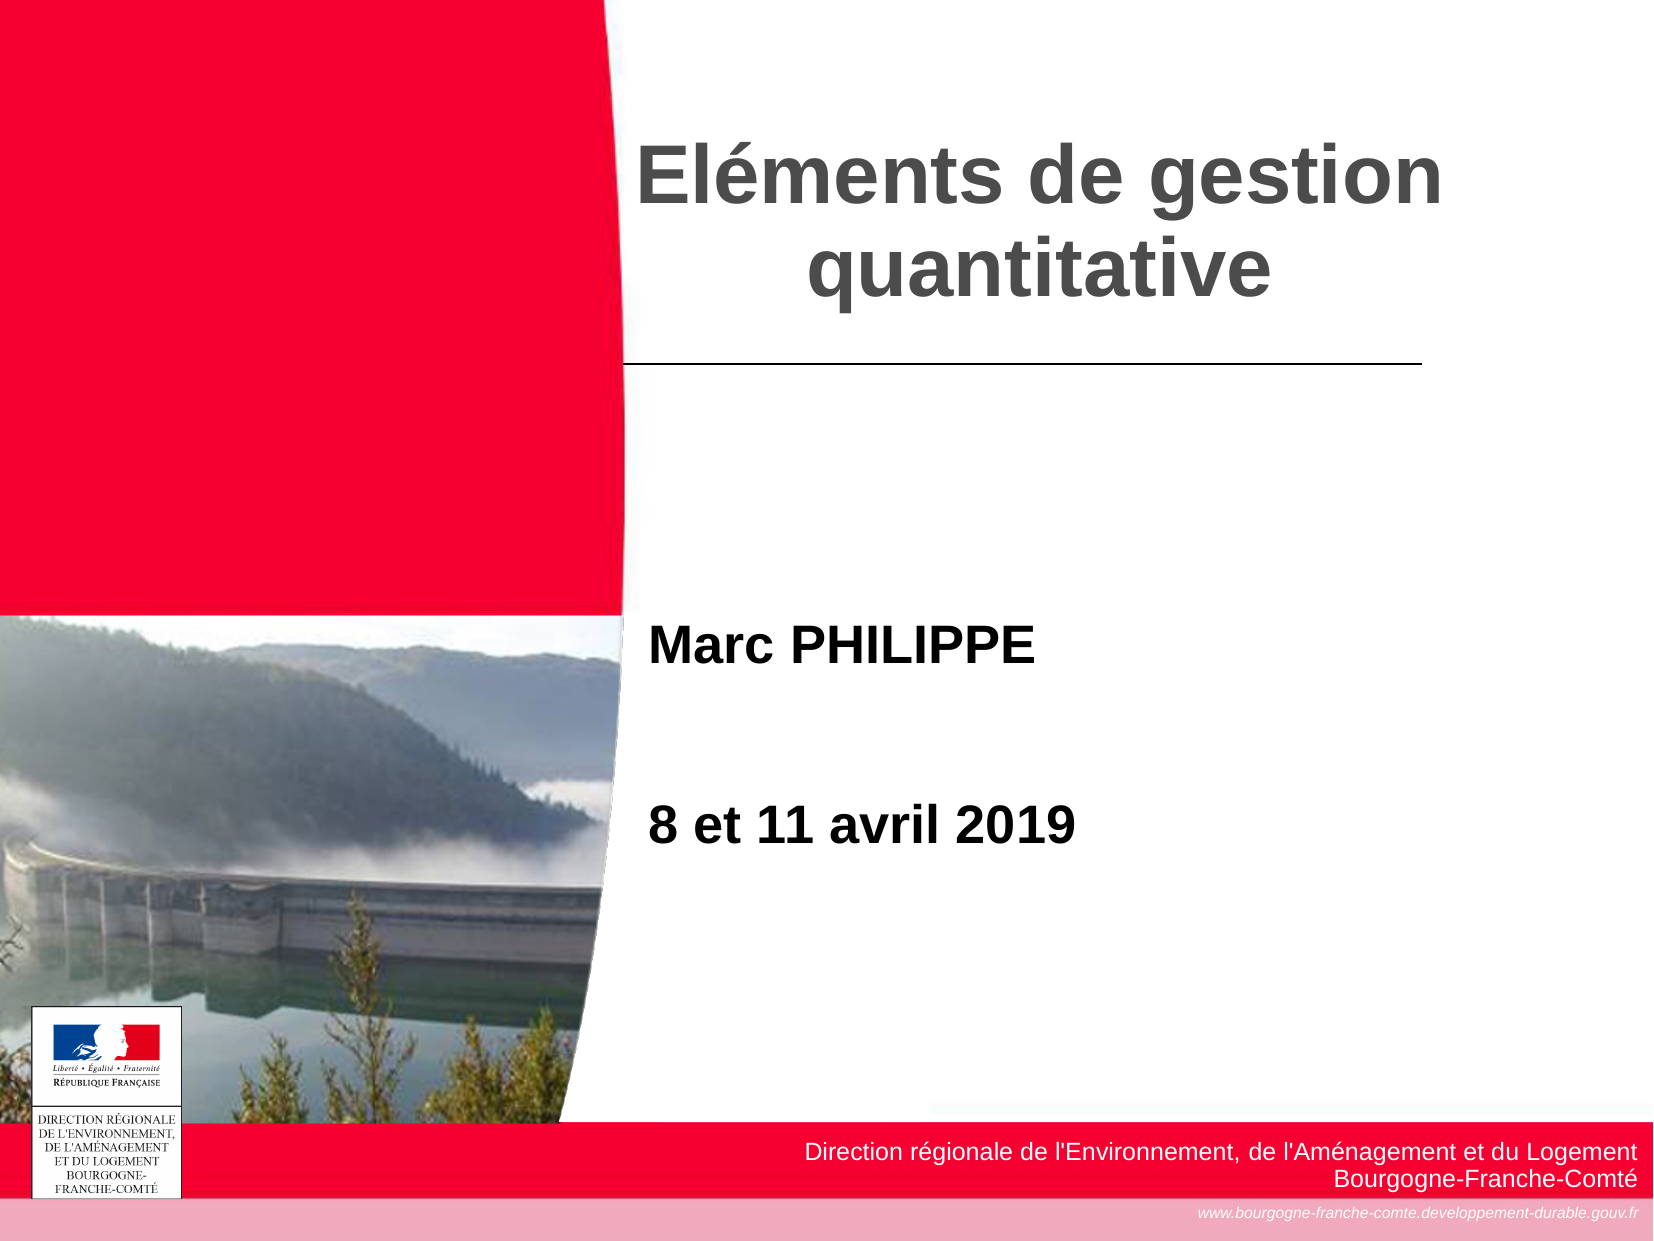

# Eléments de gestion quantitative
Marc PHILIPPE
8 et 11 avril 2019